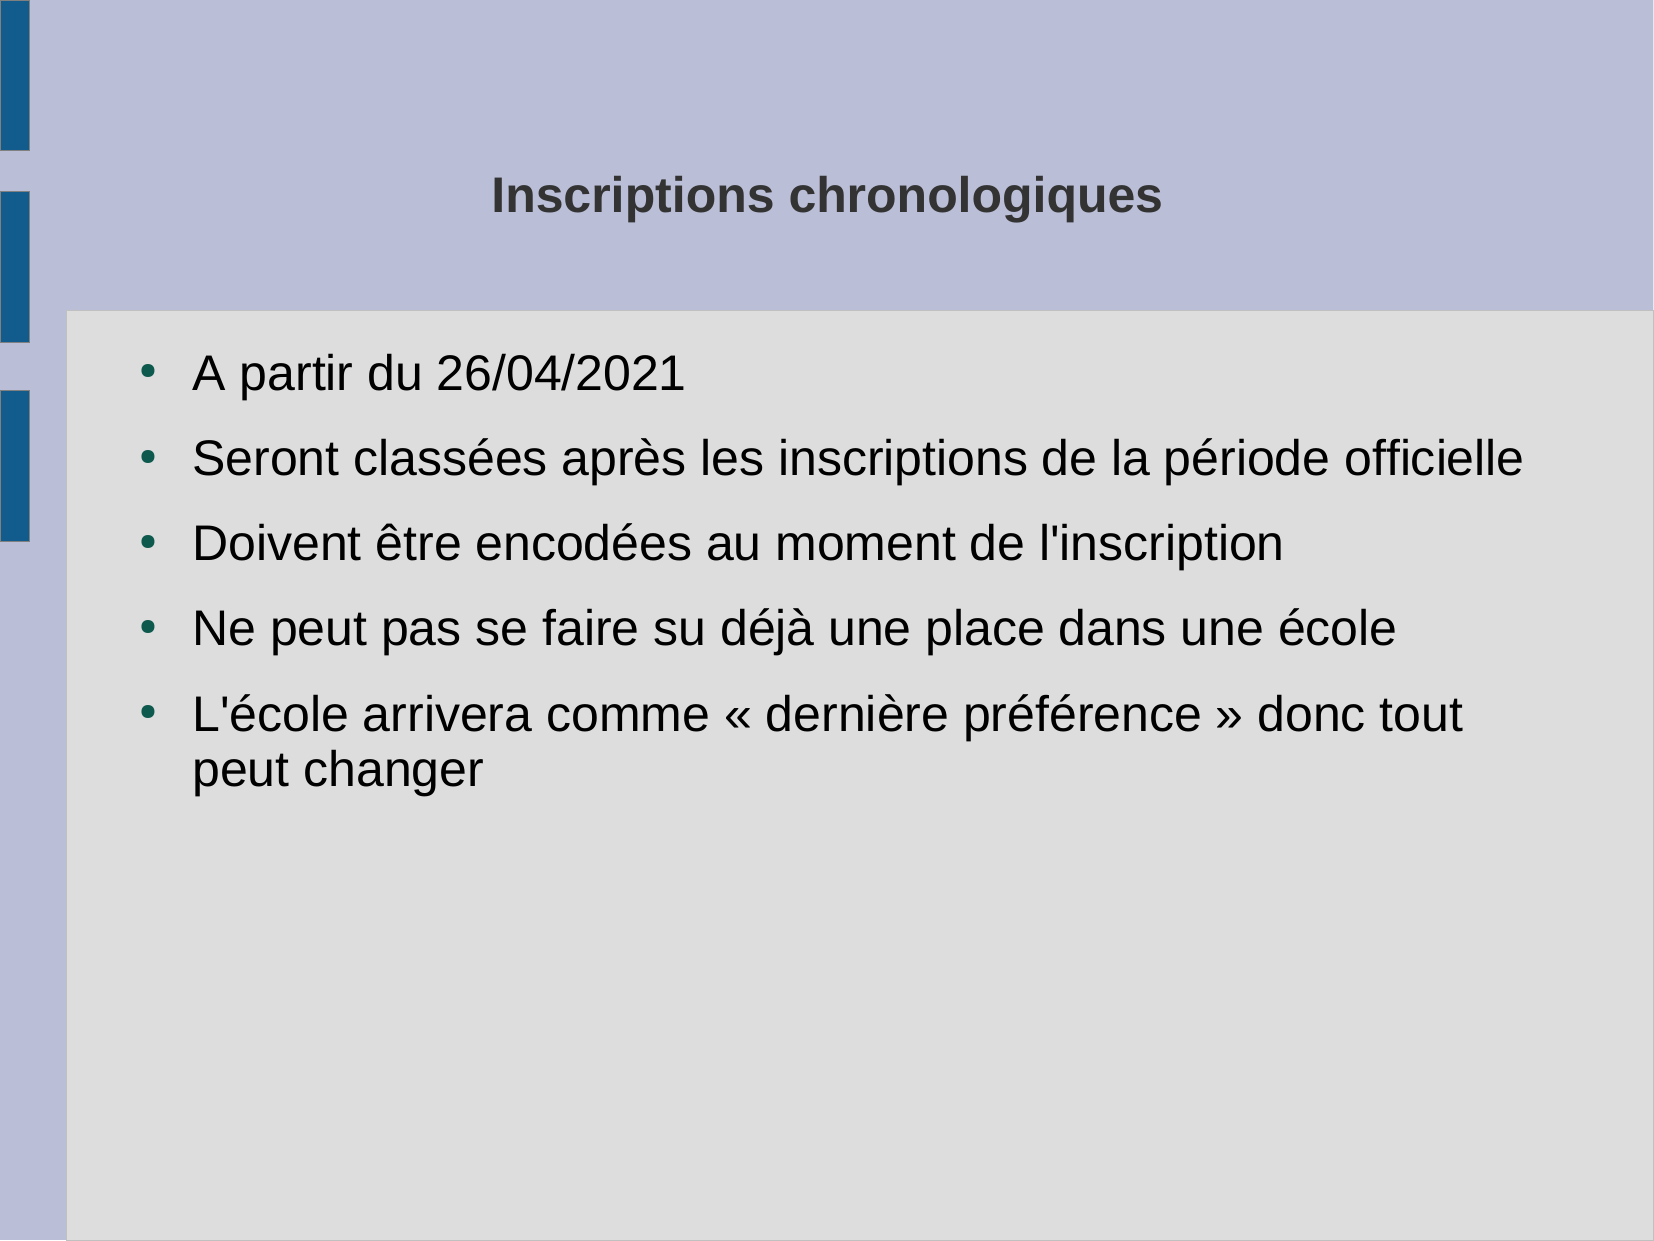

# Inscriptions chronologiques
A partir du 26/04/2021
Seront classées après les inscriptions de la période officielle
Doivent être encodées au moment de l'inscription
Ne peut pas se faire su déjà une place dans une école
L'école arrivera comme « dernière préférence » donc tout peut changer